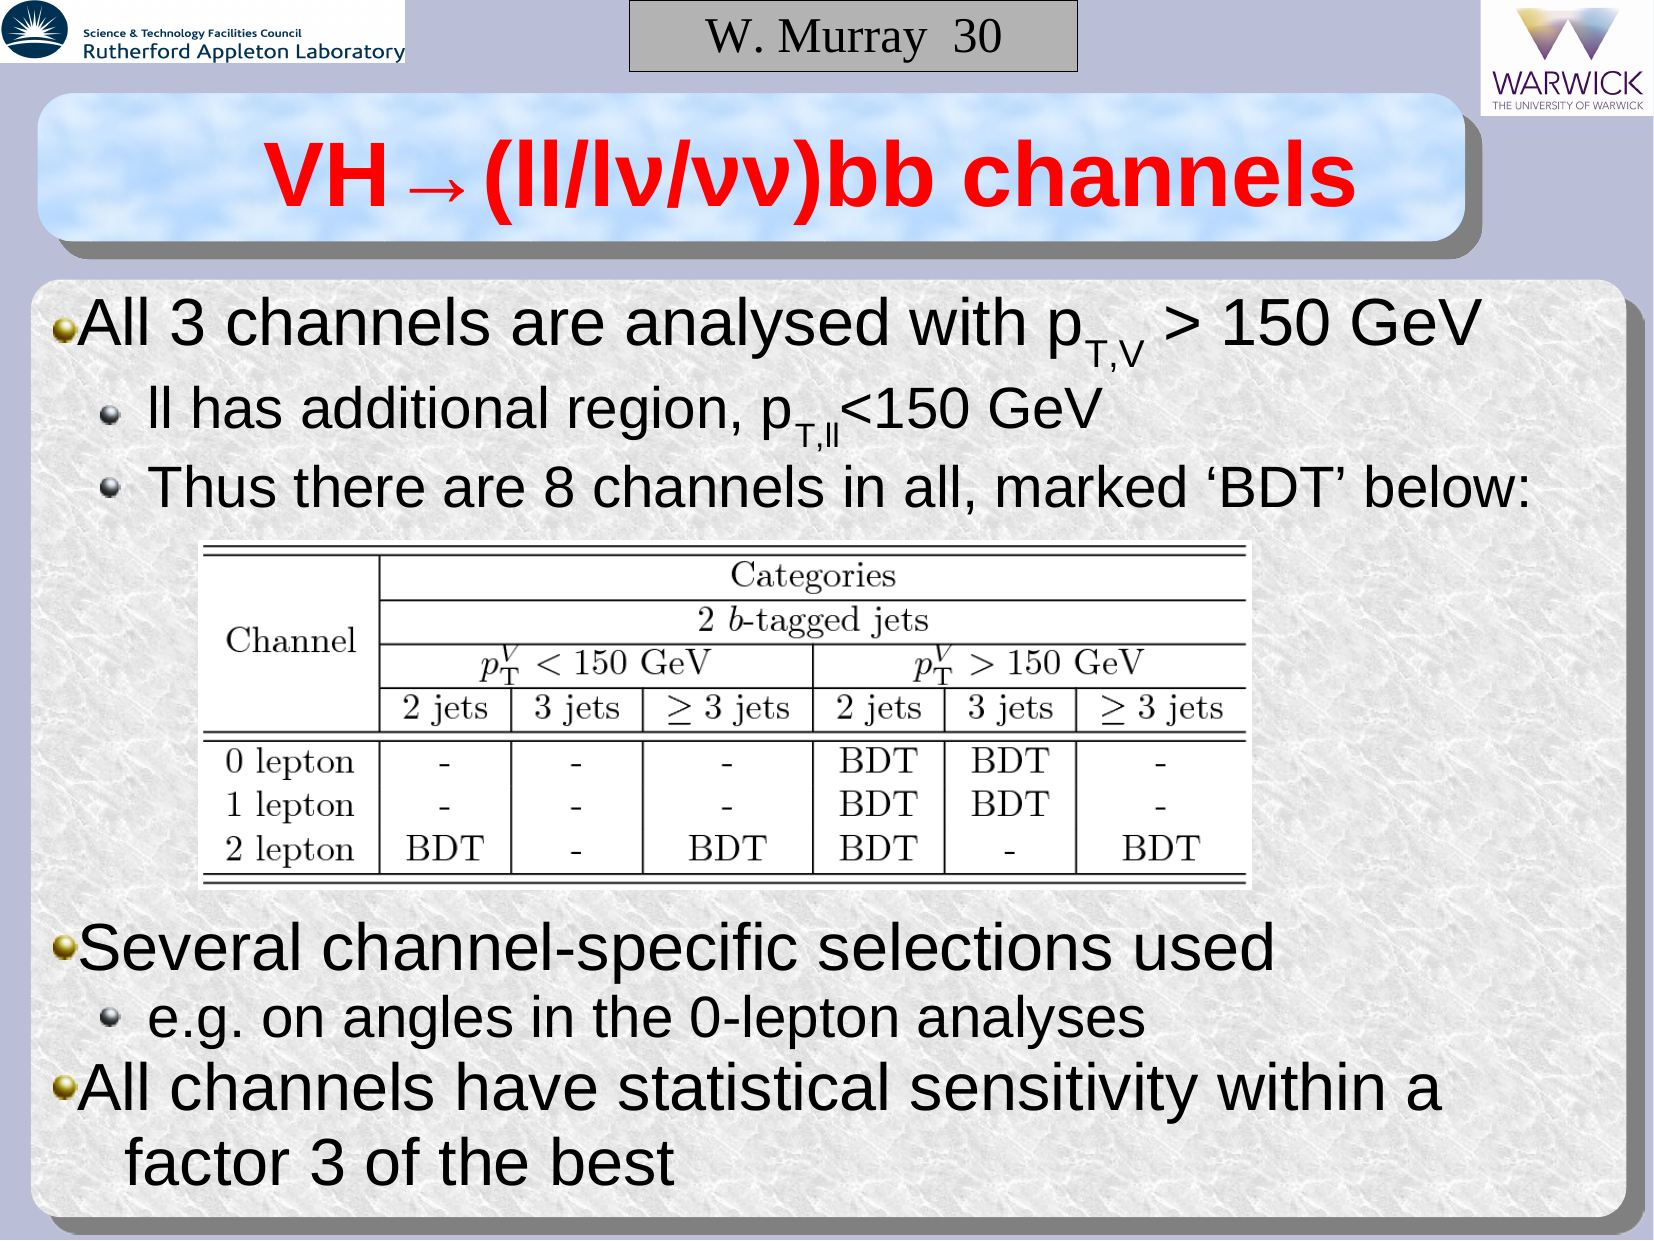

# VH→(ll/lν/νν)bb channels
All 3 channels are analysed with pT,V > 150 GeV
ll has additional region, pT,ll<150 GeV
Thus there are 8 channels in all, marked ‘BDT’ below:
Several channel-specific selections used
e.g. on angles in the 0-lepton analyses
All channels have statistical sensitivity within a factor 3 of the best